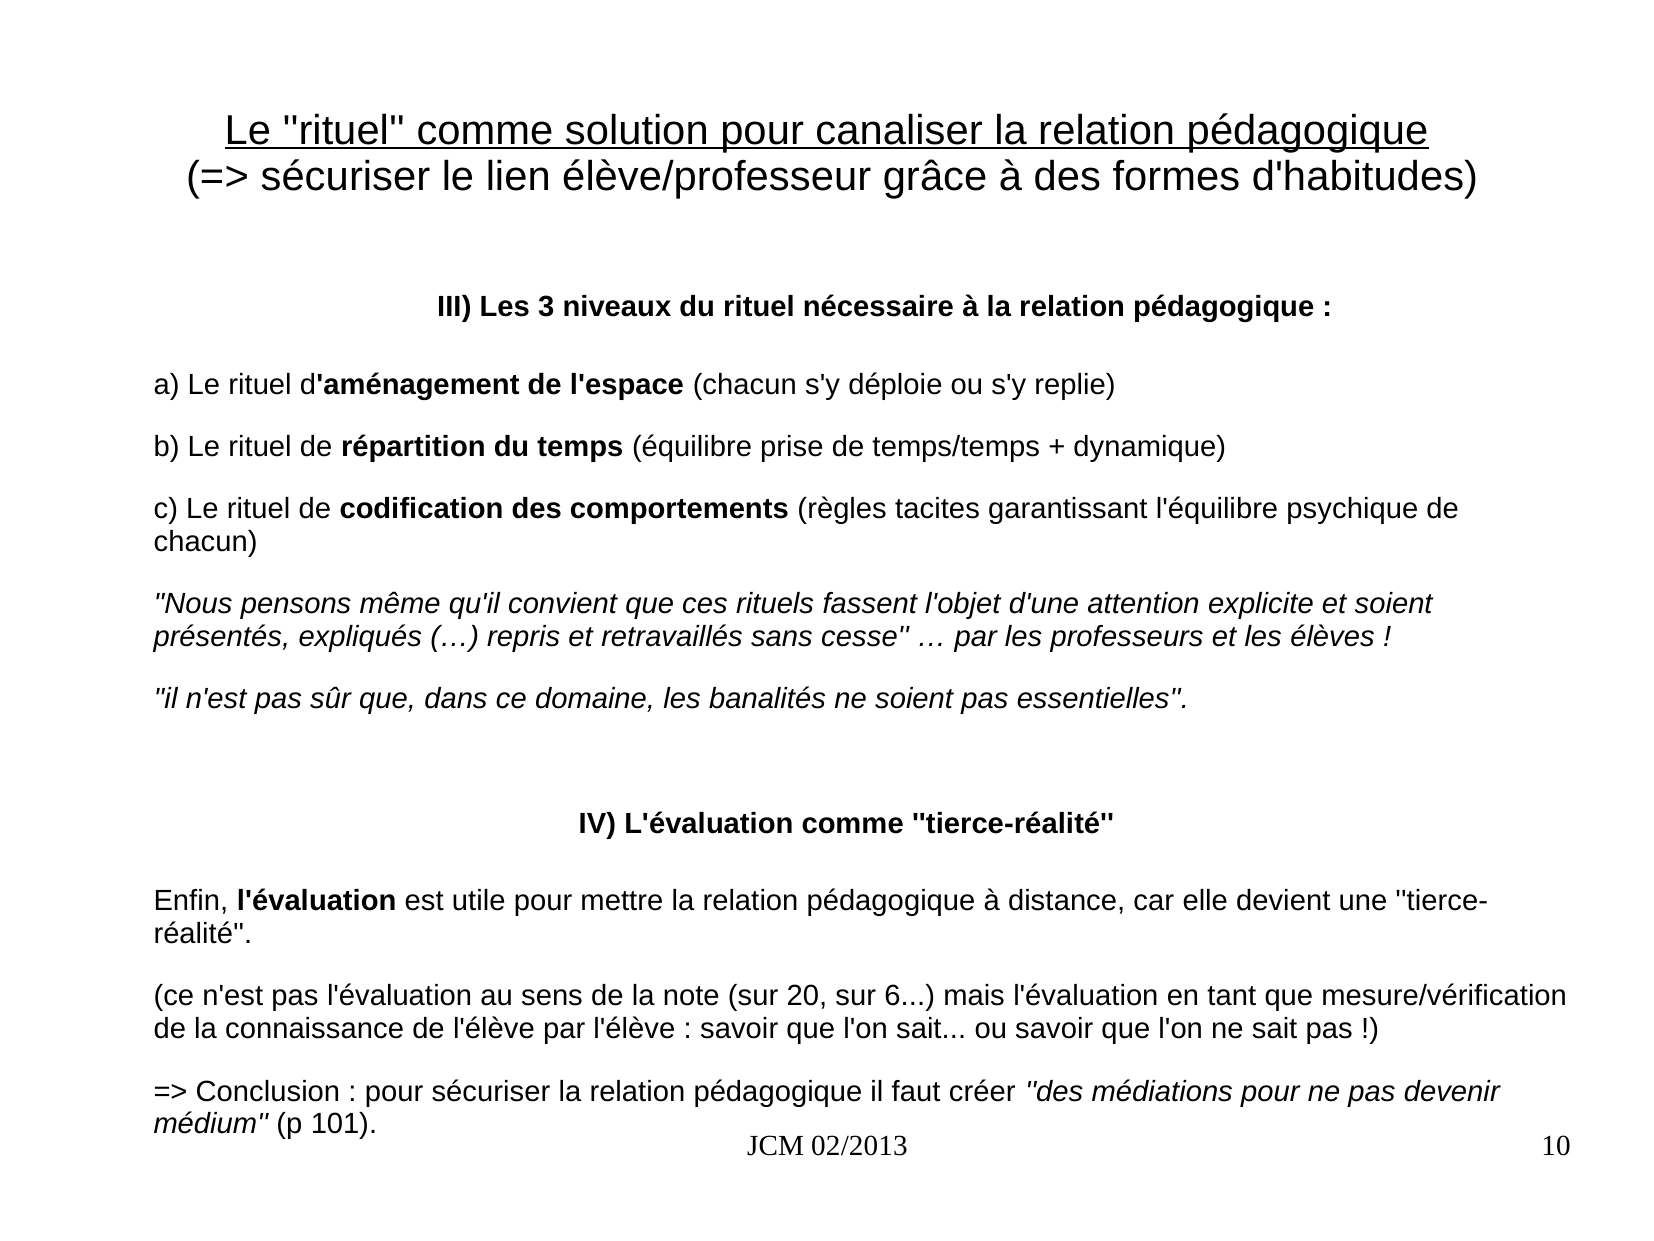

# Le ''rituel'' comme solution pour canaliser la relation pédagogique (=> sécuriser le lien élève/professeur grâce à des formes d'habitudes)
III) Les 3 niveaux du rituel nécessaire à la relation pédagogique :
a) Le rituel d'aménagement de l'espace (chacun s'y déploie ou s'y replie)
b) Le rituel de répartition du temps (équilibre prise de temps/temps + dynamique)
c) Le rituel de codification des comportements (règles tacites garantissant l'équilibre psychique de chacun)
''Nous pensons même qu'il convient que ces rituels fassent l'objet d'une attention explicite et soient présentés, expliqués (…) repris et retravaillés sans cesse'' … par les professeurs et les élèves !
''il n'est pas sûr que, dans ce domaine, les banalités ne soient pas essentielles''.
IV) L'évaluation comme ''tierce-réalité''
Enfin, l'évaluation est utile pour mettre la relation pédagogique à distance, car elle devient une ''tierce-réalité''.
(ce n'est pas l'évaluation au sens de la note (sur 20, sur 6...) mais l'évaluation en tant que mesure/vérification de la connaissance de l'élève par l'élève : savoir que l'on sait... ou savoir que l'on ne sait pas !)
=> Conclusion : pour sécuriser la relation pédagogique il faut créer ''des médiations pour ne pas devenir médium'' (p 101).
JCM 02/2013
10